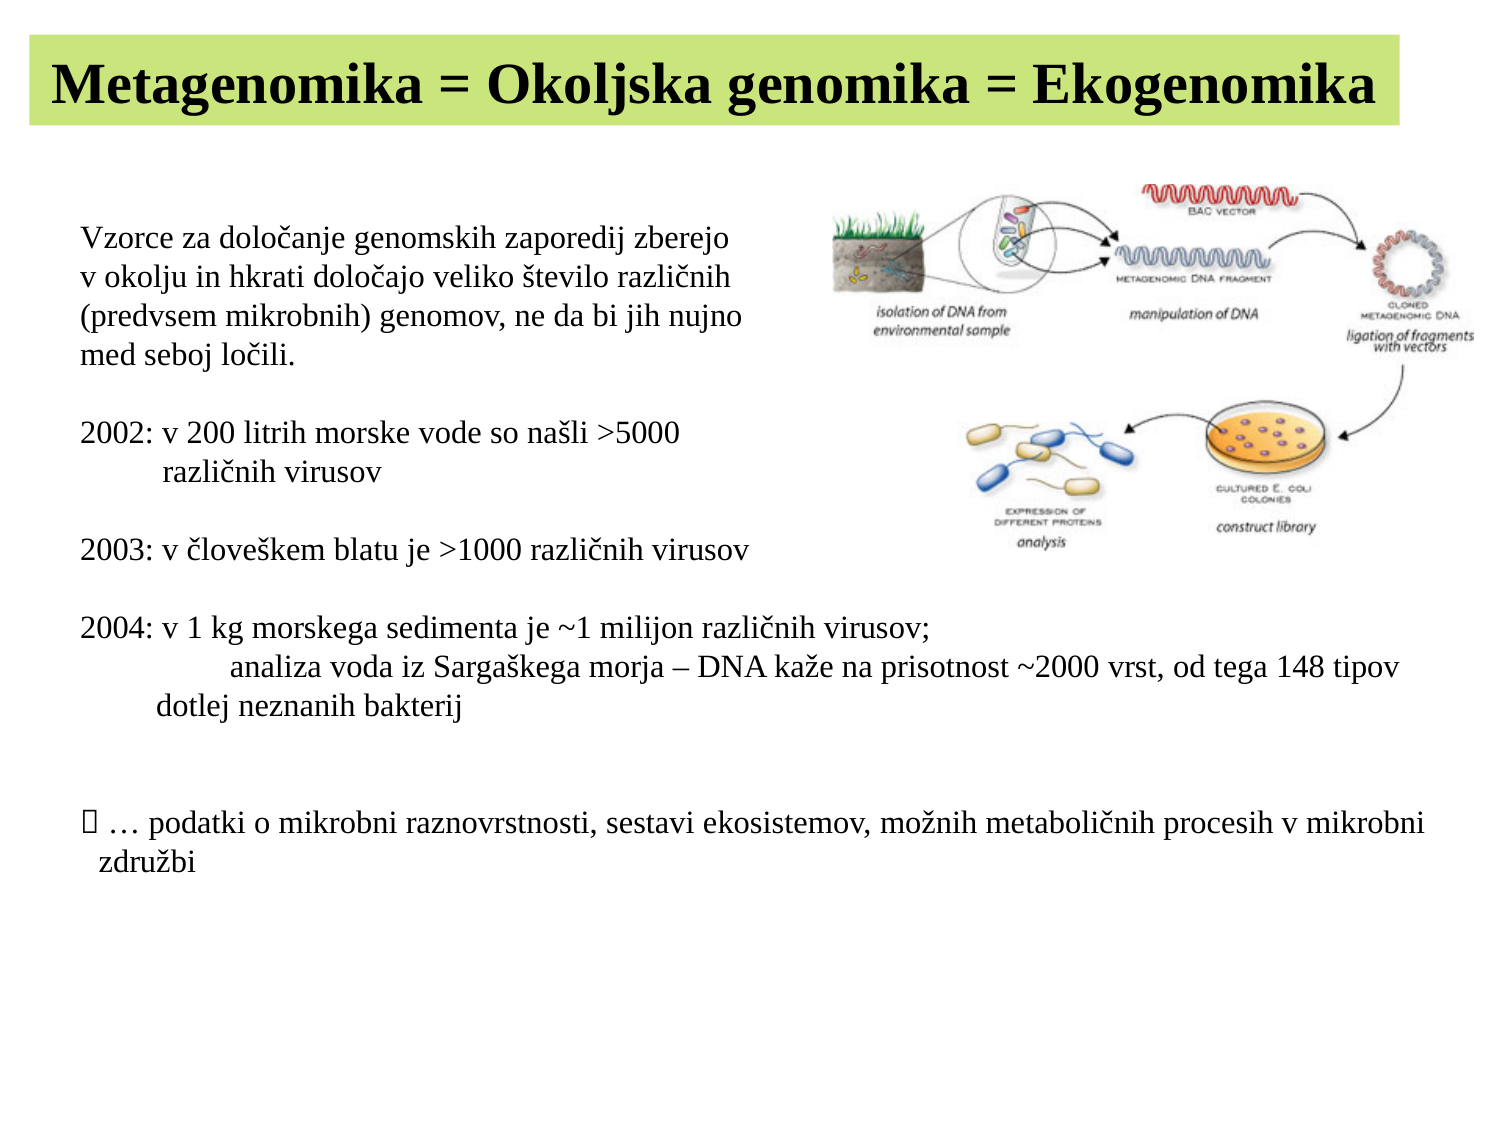

# Metagenomika = Okoljska genomika = Ekogenomika
Vzorce za določanje genomskih zaporedij zberejo
v okolju in hkrati določajo veliko število različnih
(predvsem mikrobnih) genomov, ne da bi jih nujno
med seboj ločili.
2002: v 200 litrih morske vode so našli >5000
 različnih virusov
2003: v človeškem blatu je >1000 različnih virusov
2004: v 1 kg morskega sedimenta je ~1 milijon različnih virusov;
	 analiza voda iz Sargaškega morja – DNA kaže na prisotnost ~2000 vrst, od tega 148 tipov
 dotlej neznanih bakterij
 … podatki o mikrobni raznovrstnosti, sestavi ekosistemov, možnih metaboličnih procesih v mikrobni združbi